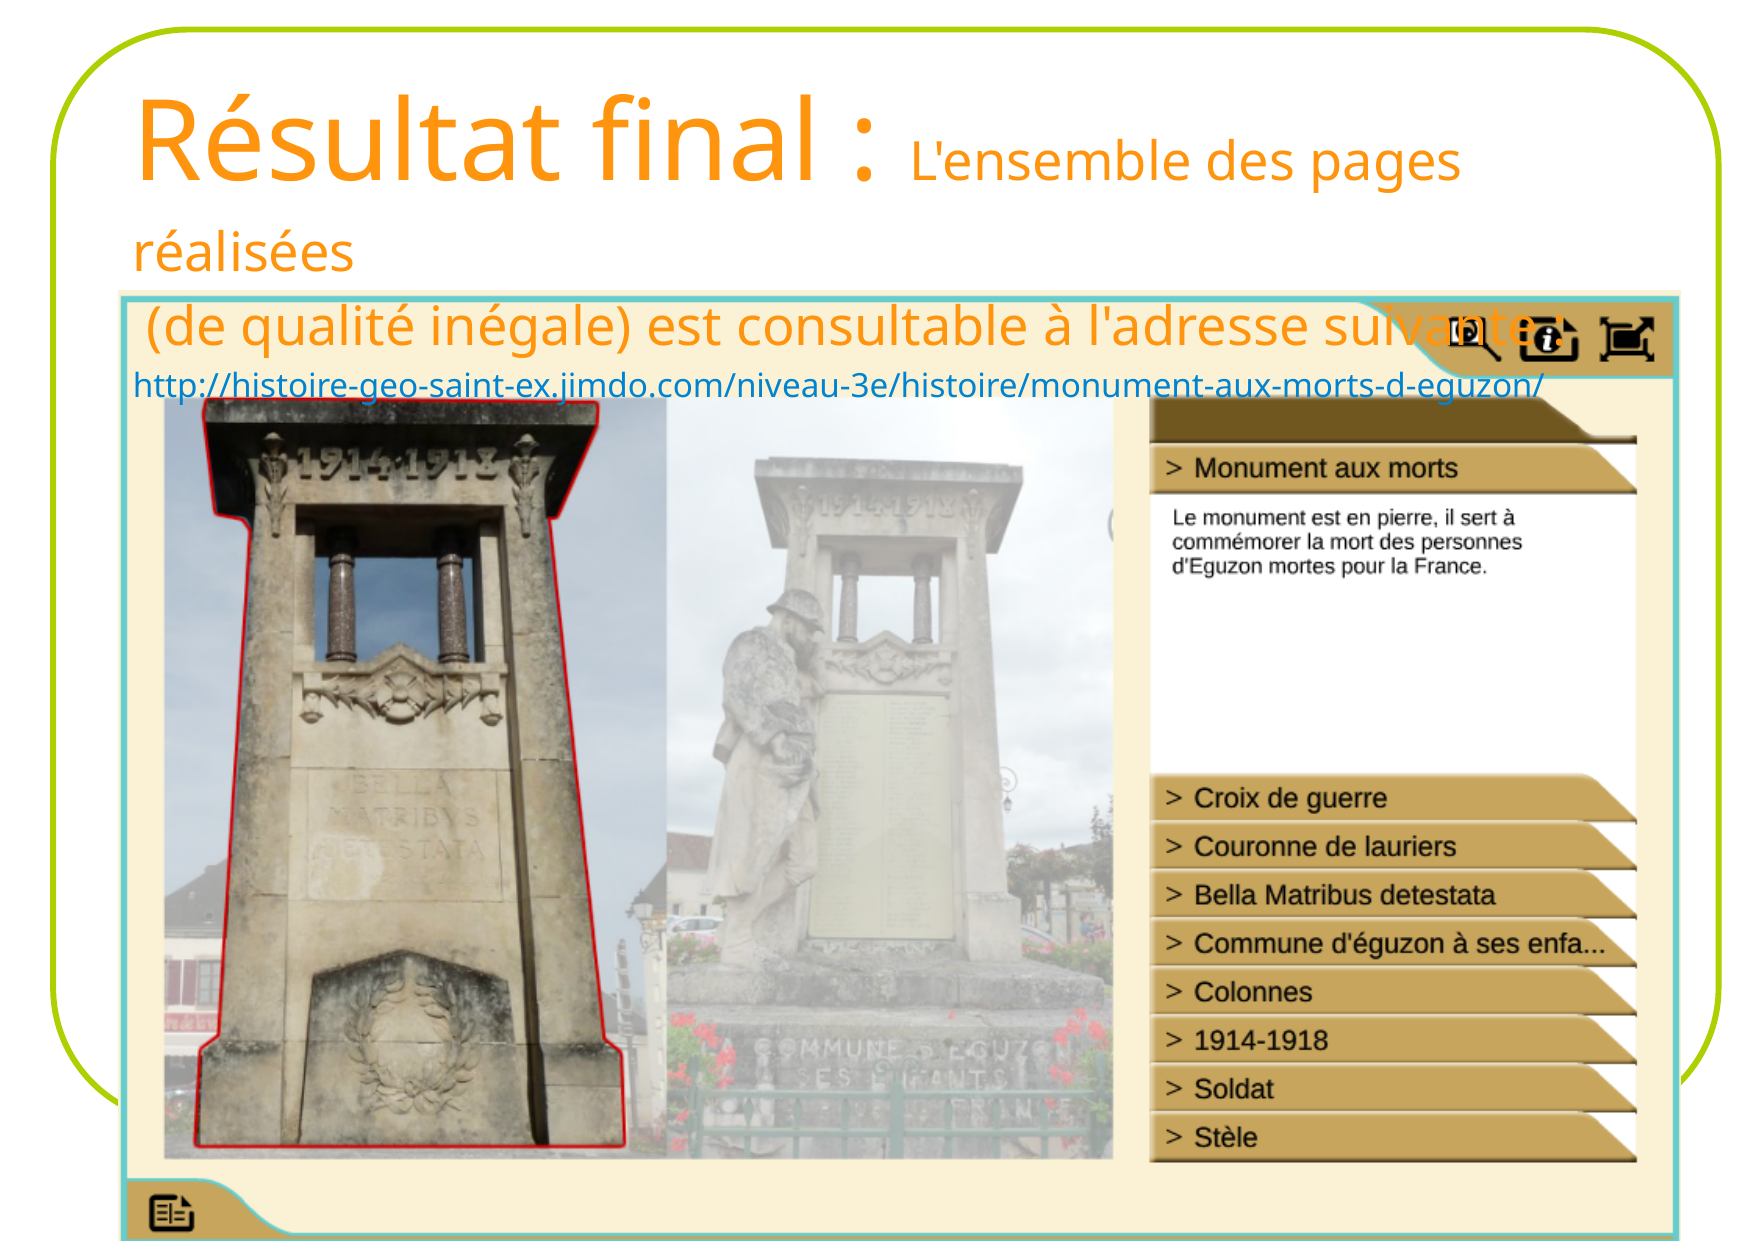

Résultat final : L'ensemble des pages réalisées
 (de qualité inégale) est consultable à l'adresse suivante :
http://histoire-geo-saint-ex.jimdo.com/niveau-3e/histoire/monument-aux-morts-d-eguzon/